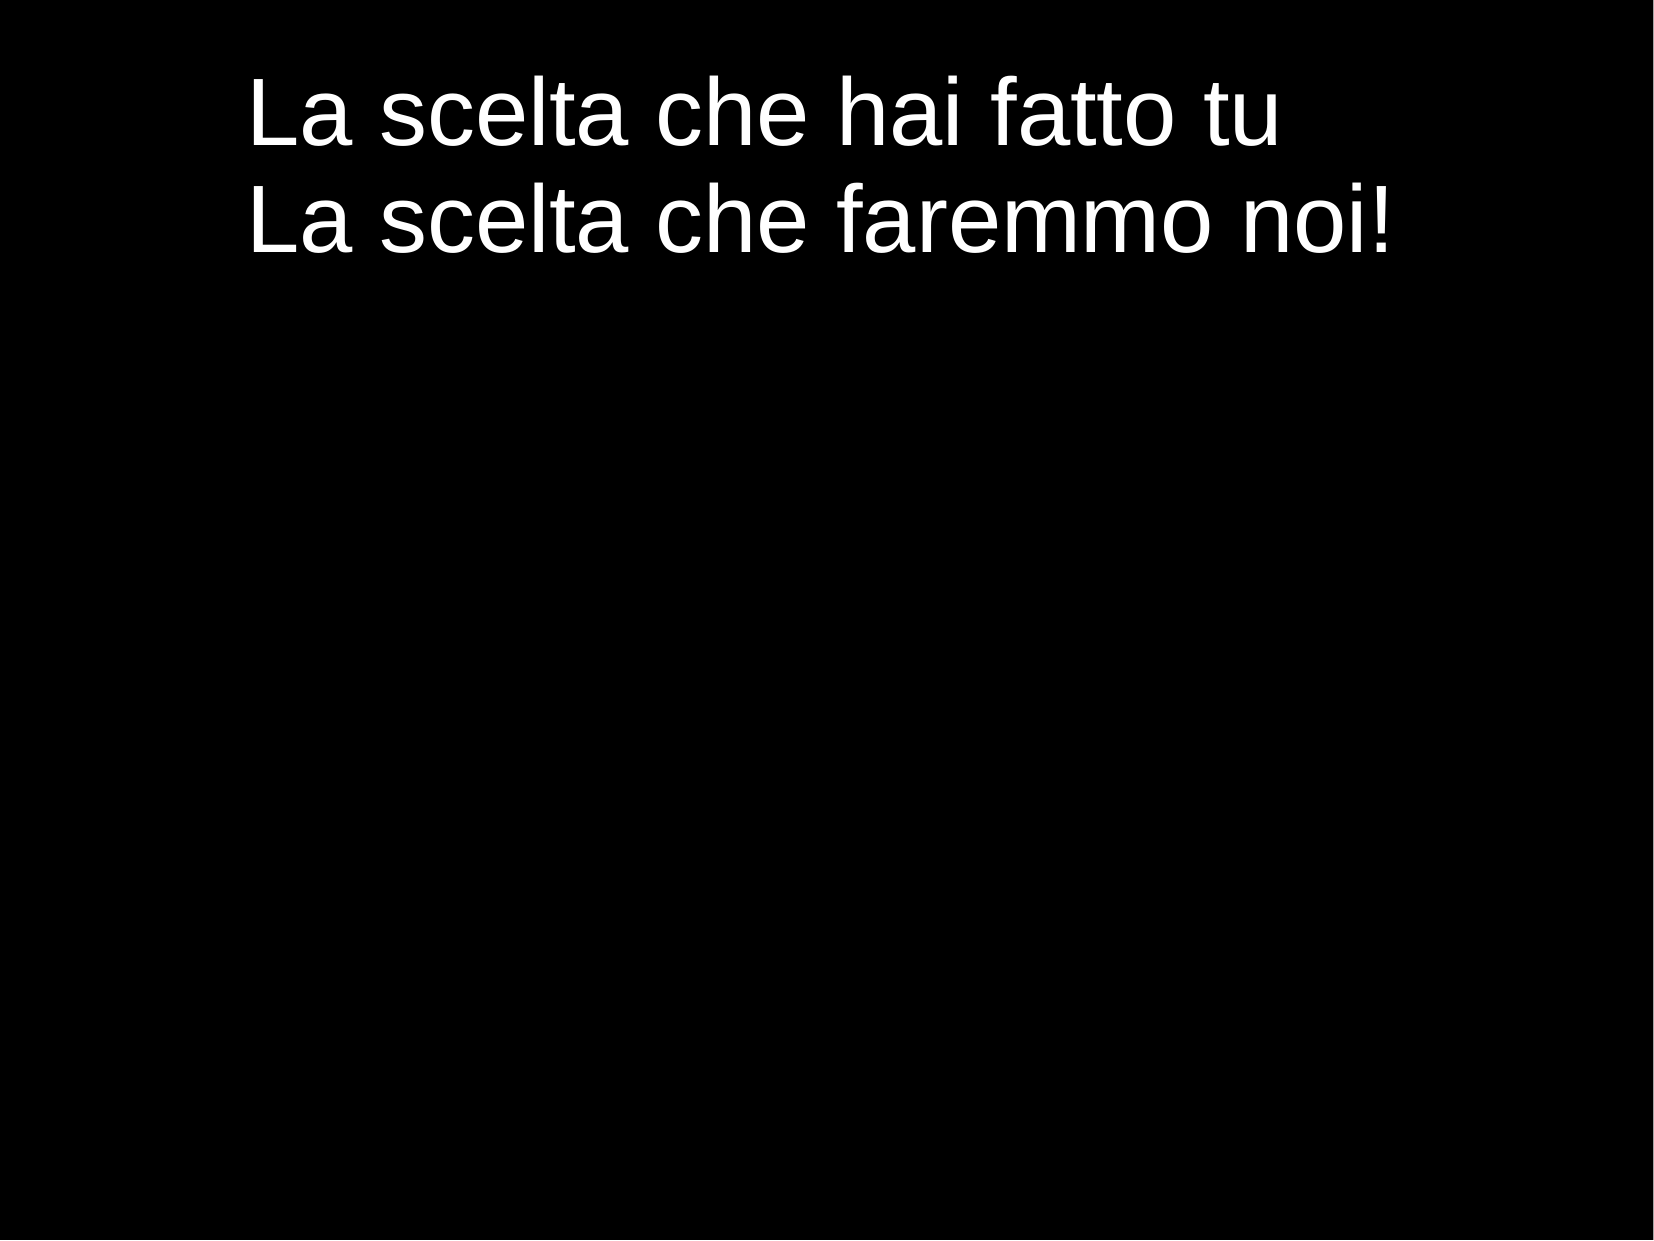

# La scelta che hai fatto tu
La scelta che faremmo noi!